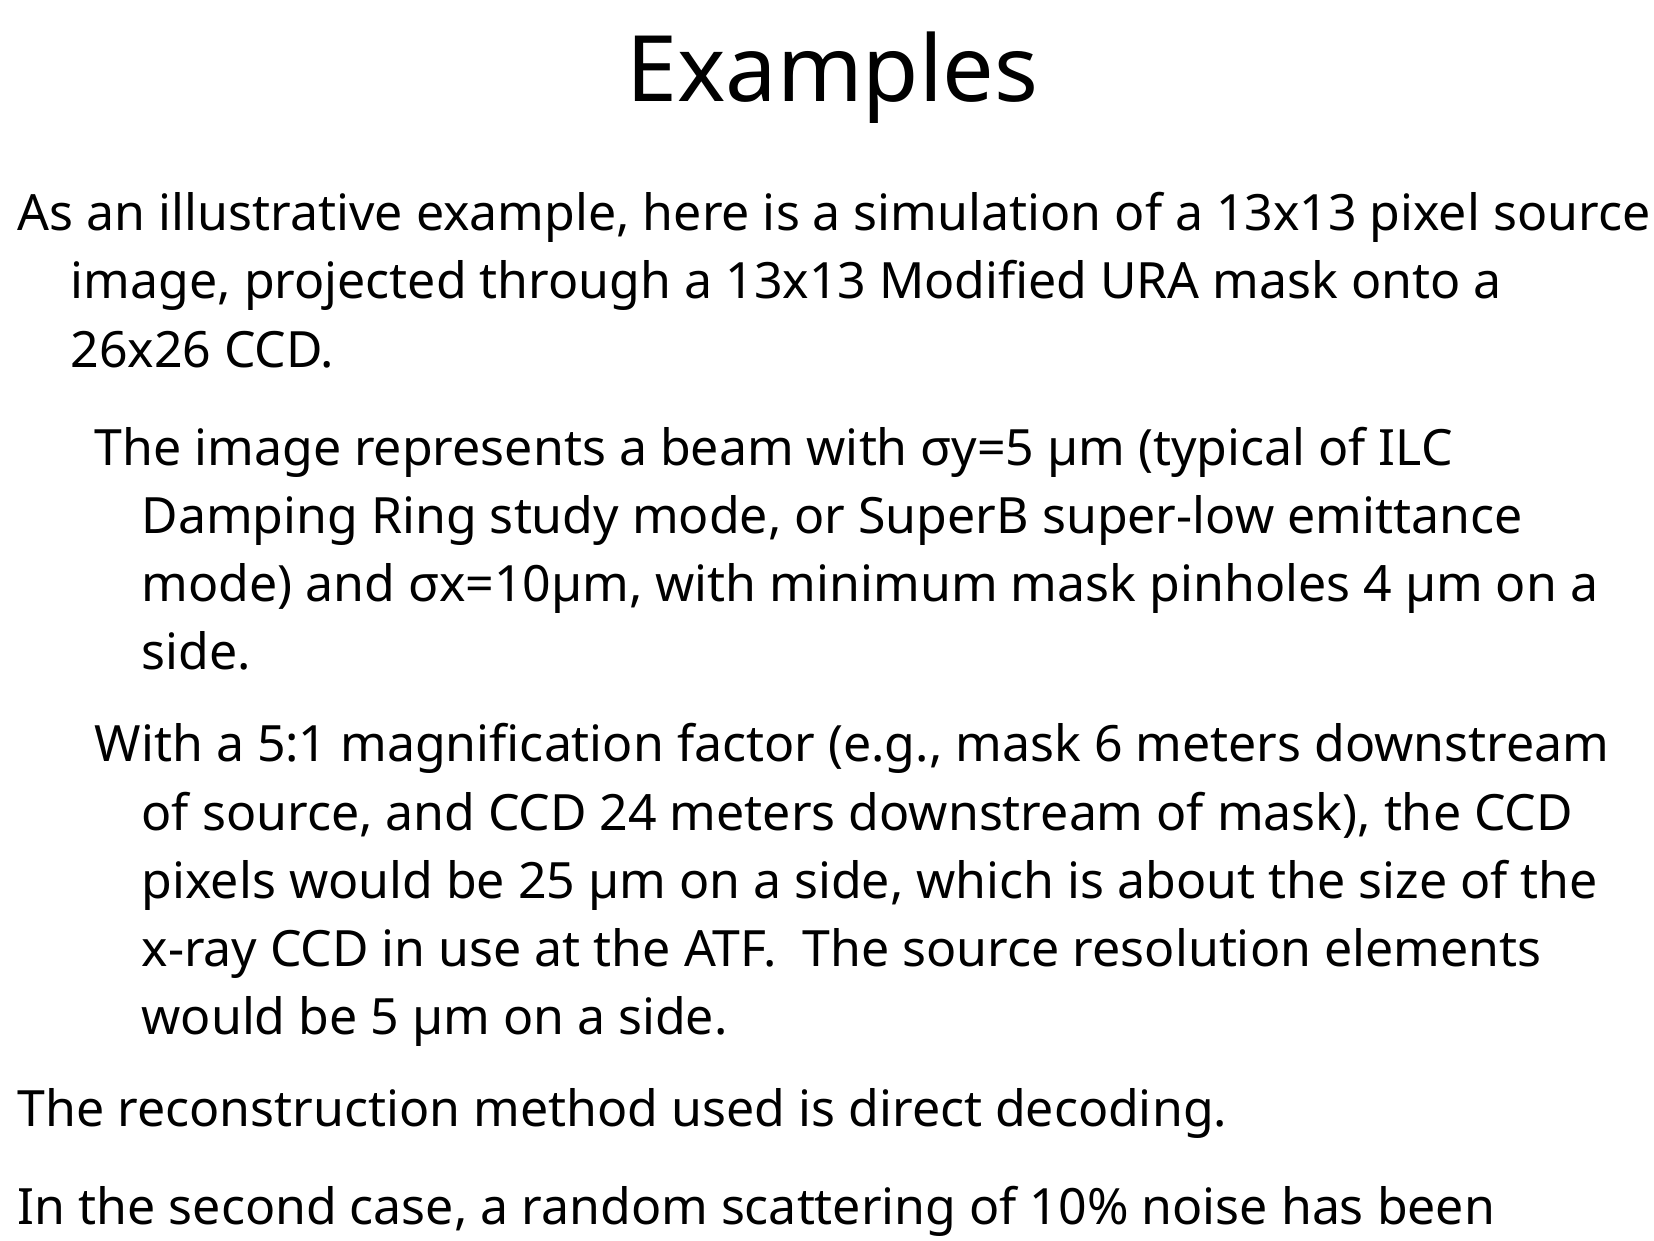

# Examples
As an illustrative example, here is a simulation of a 13x13 pixel source image, projected through a 13x13 Modified URA mask onto a 26x26 CCD.
The image represents a beam with σy=5 μm (typical of ILC Damping Ring study mode, or SuperB super-low emittance mode) and σx=10μm, with minimum mask pinholes 4 μm on a side.
With a 5:1 magnification factor (e.g., mask 6 meters downstream of source, and CCD 24 meters downstream of mask), the CCD pixels would be 25 μm on a side, which is about the size of the x-ray CCD in use at the ATF. The source resolution elements would be 5 μm on a side.
The reconstruction method used is direct decoding.
In the second case, a random scattering of 10% noise has been added to the CCD image, which has then been reconstructed via decoding.